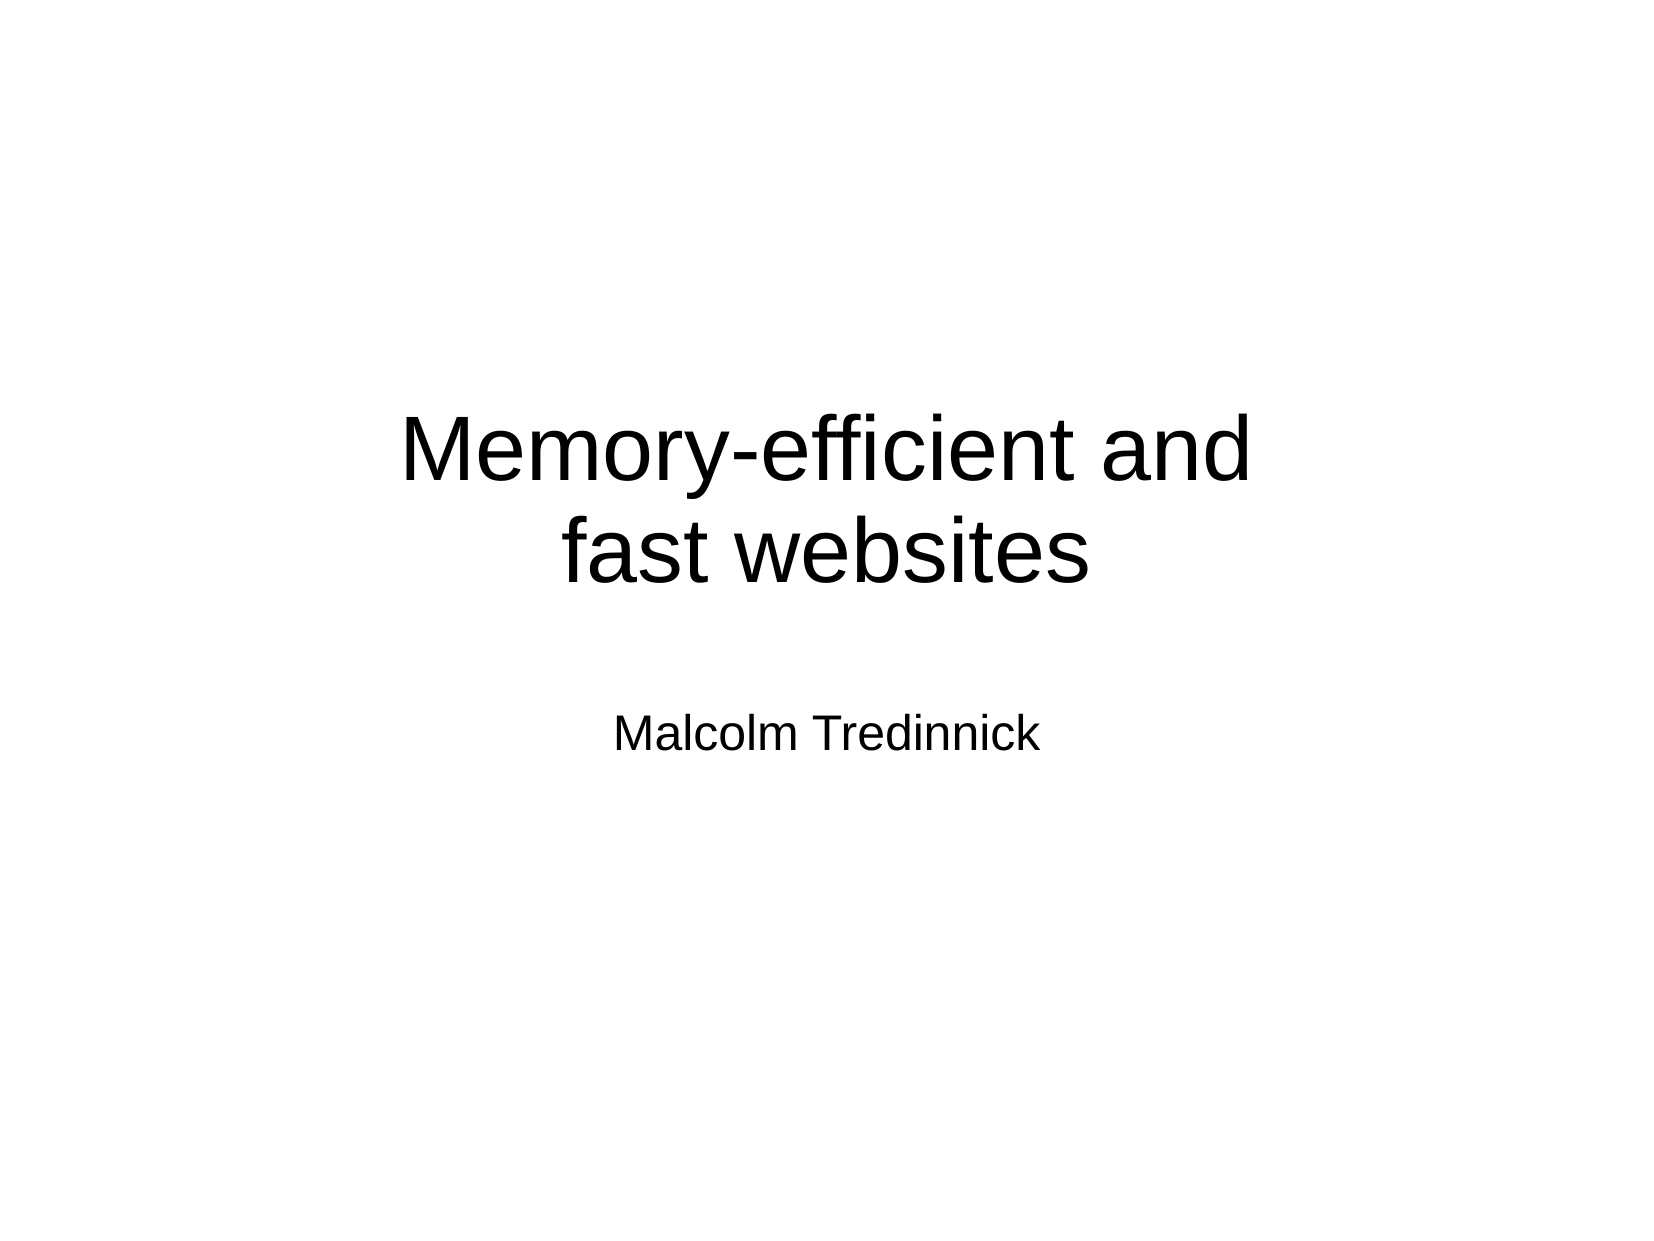

# Memory-efficient and fast websites Malcolm Tredinnick